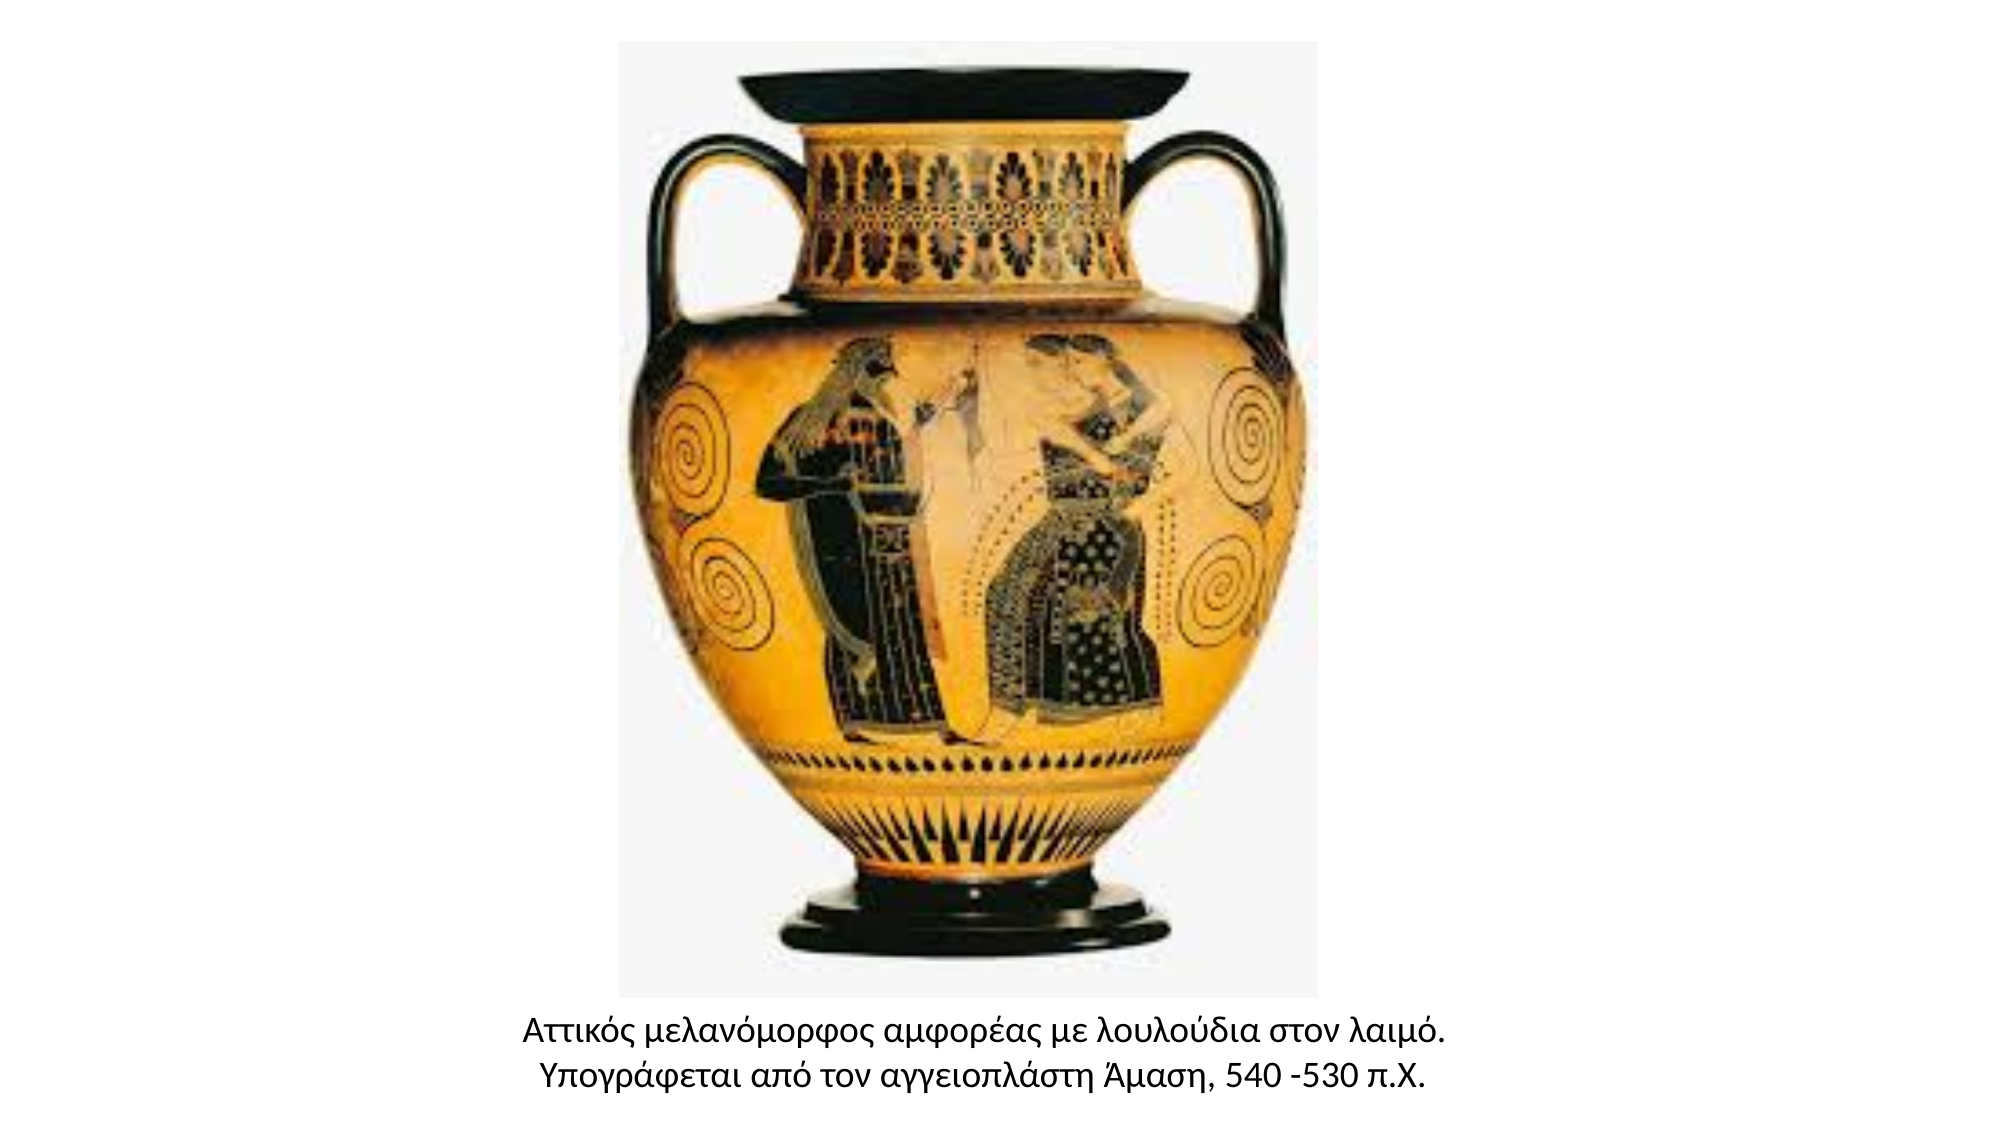

Αττικός μελανόμορφος αμφορέας με λουλούδια στον λαιμό.
 Υπογράφεται από τον αγγειοπλάστη Άμαση, 540 -530 π.Χ.